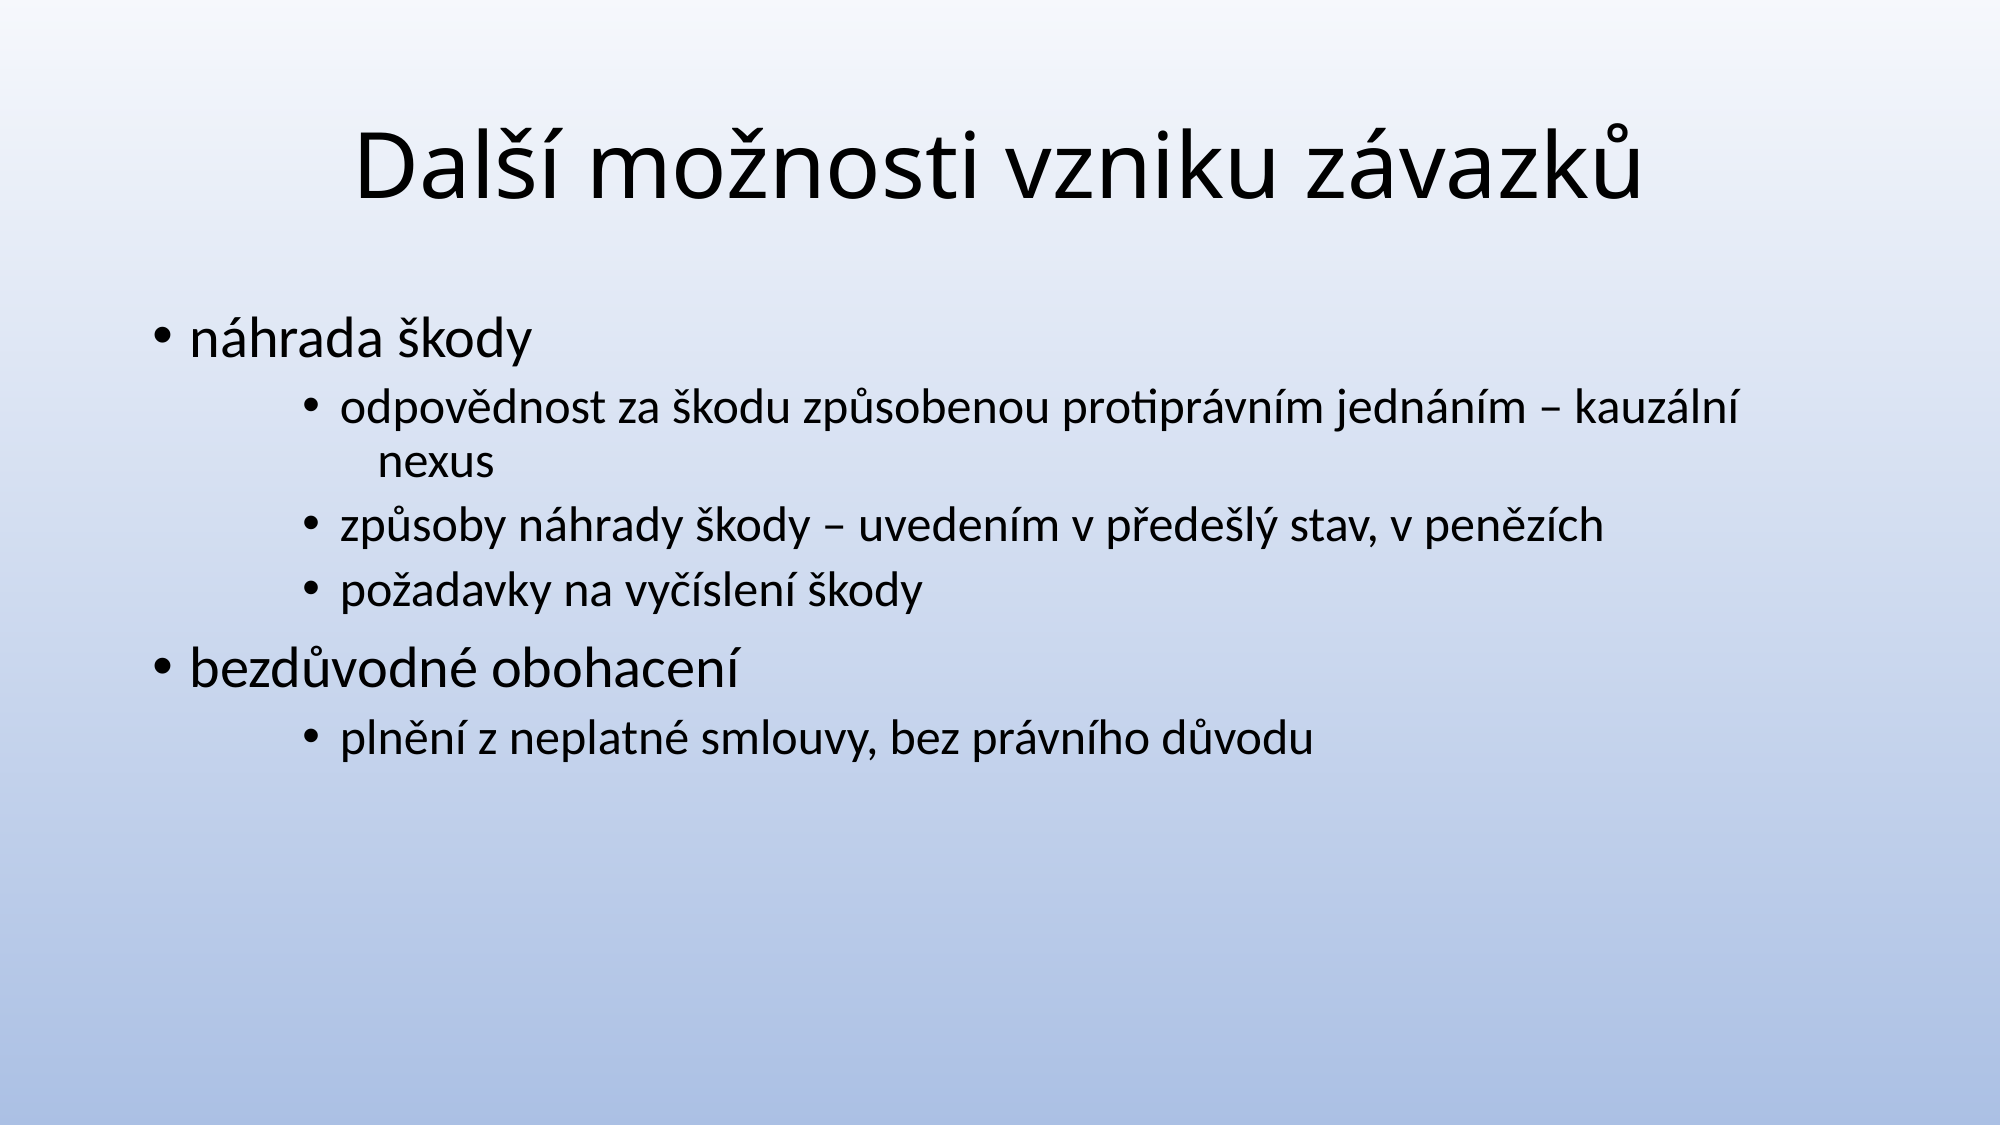

# Další možnosti vzniku závazků
náhrada škody
odpovědnost za škodu způsobenou protiprávním jednáním – kauzální nexus
způsoby náhrady škody – uvedením v předešlý stav, v penězích
požadavky na vyčíslení škody
bezdůvodné obohacení
plnění z neplatné smlouvy, bez právního důvodu